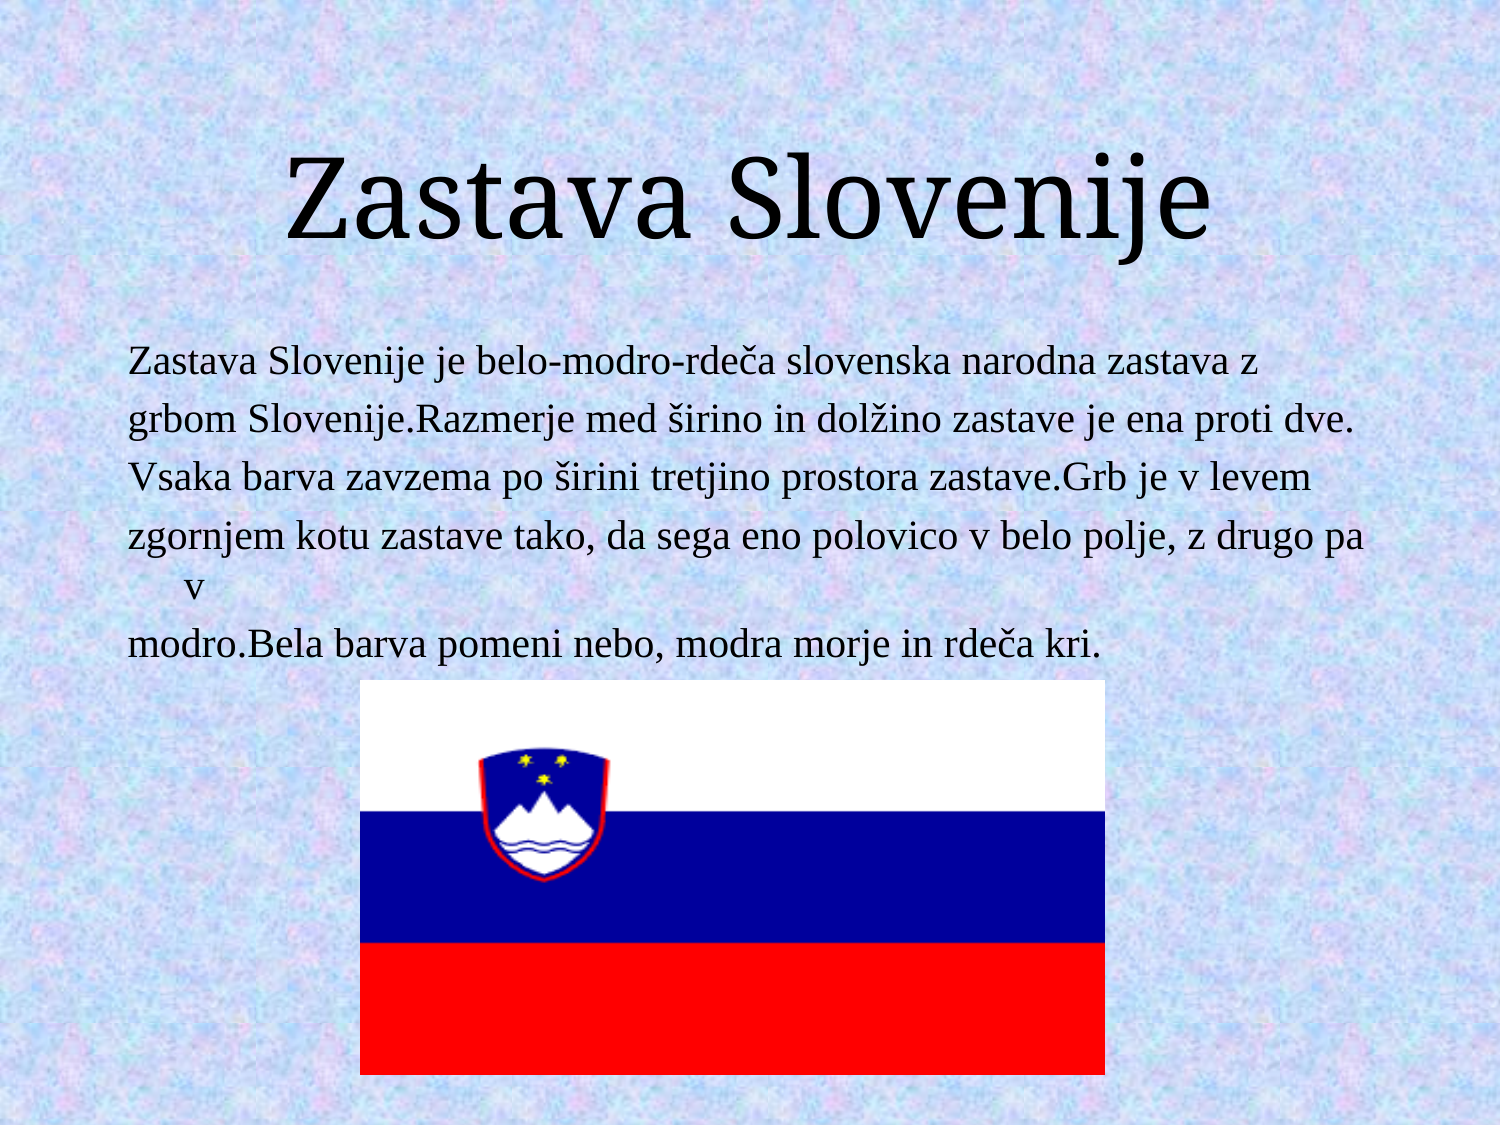

# Zastava Slovenije
Zastava Slovenije je belo-modro-rdeča slovenska narodna zastava z
grbom Slovenije.Razmerje med širino in dolžino zastave je ena proti dve.
Vsaka barva zavzema po širini tretjino prostora zastave.Grb je v levem
zgornjem kotu zastave tako, da sega eno polovico v belo polje, z drugo pa v
modro.Bela barva pomeni nebo, modra morje in rdeča kri.